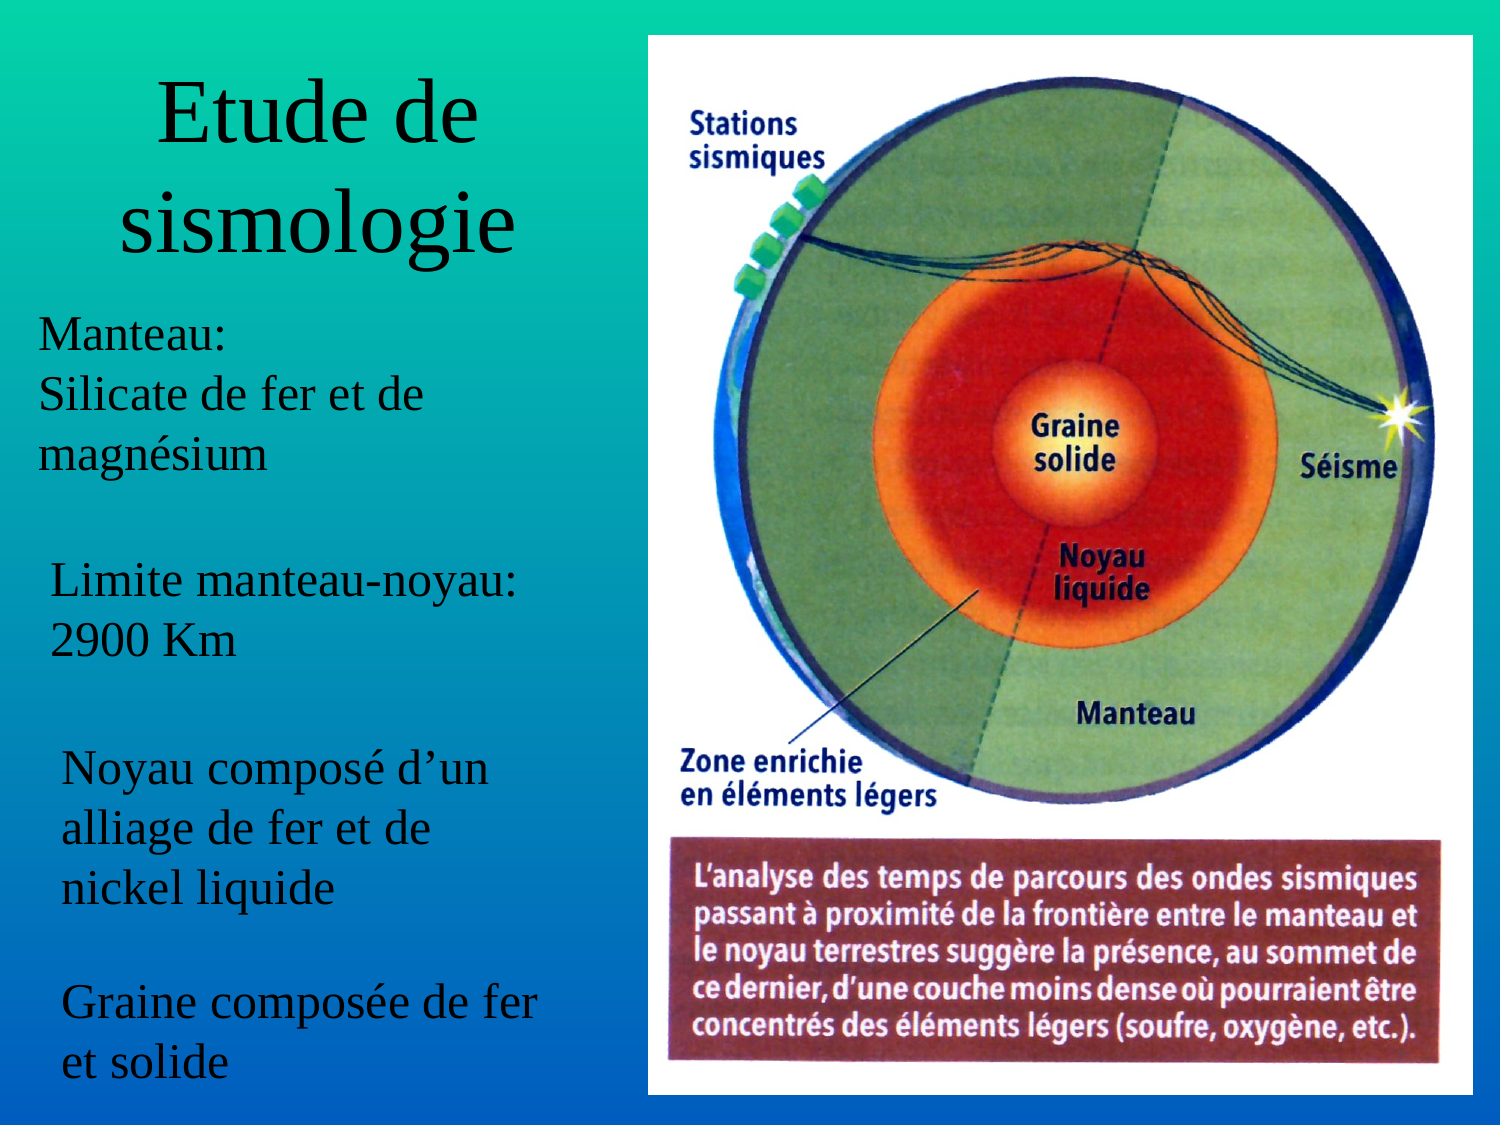

Etude de sismologie
Manteau:
Silicate de fer et de magnésium
Limite manteau-noyau:
2900 Km
Noyau composé d’un alliage de fer et de nickel liquide
Graine composée de fer et solide